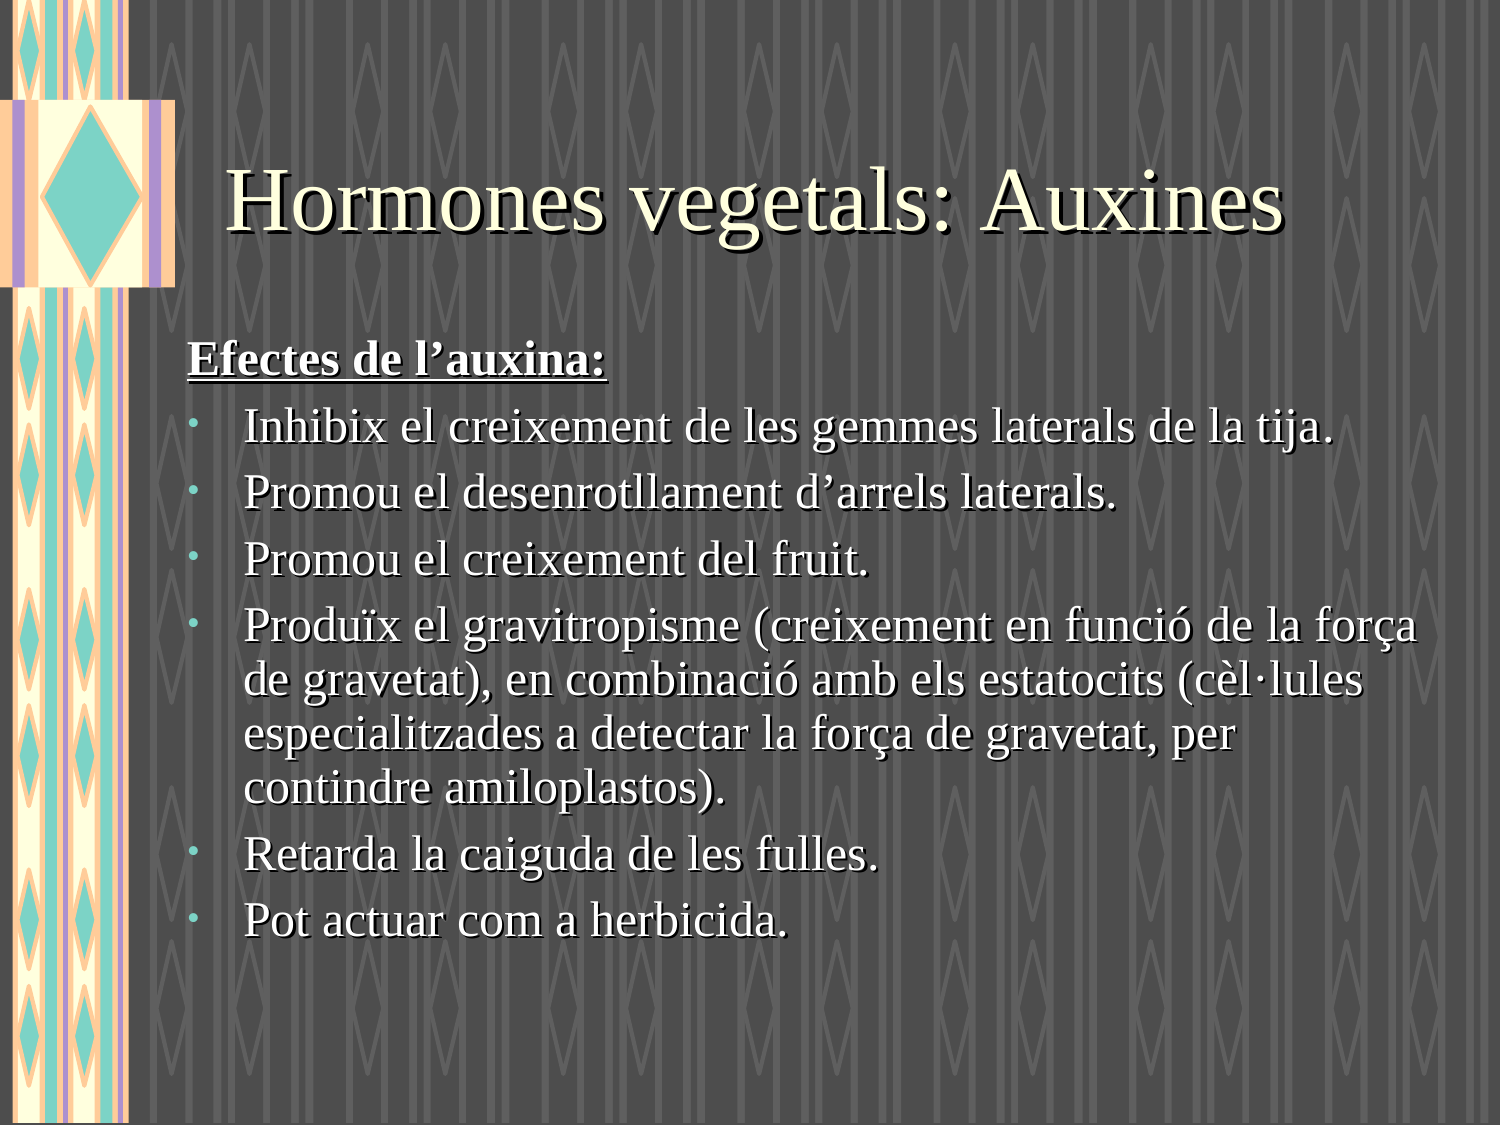

# Hormones vegetals: Auxines
Efectes de l’auxina:
Inhibix el creixement de les gemmes laterals de la tija.
Promou el desenrotllament d’arrels laterals.
Promou el creixement del fruit.
Produïx el gravitropisme (creixement en funció de la força de gravetat), en combinació amb els estatocits (cèl·lules especialitzades a detectar la força de gravetat, per contindre amiloplastos).
Retarda la caiguda de les fulles.
Pot actuar com a herbicida.